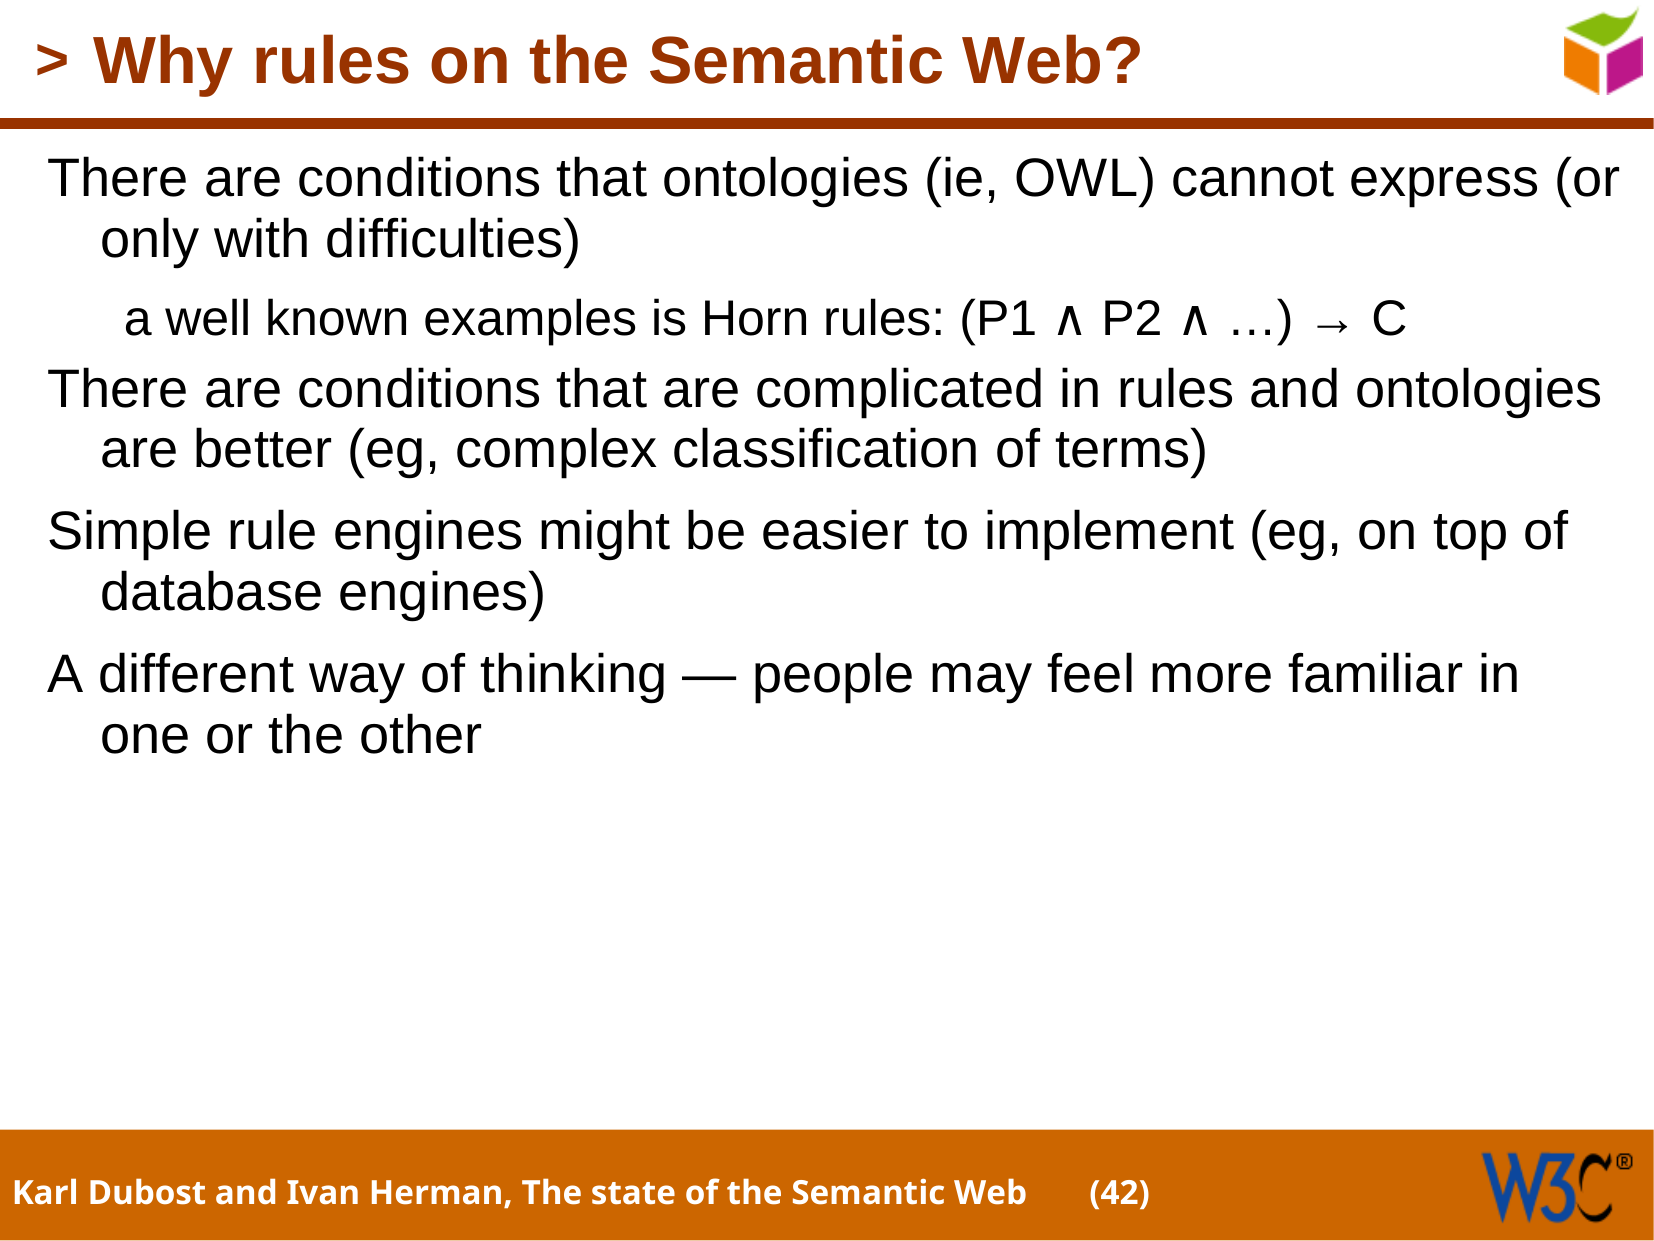

# Why rules on the Semantic Web?
There are conditions that ontologies (ie, OWL) cannot express (or only with difficulties)
a well known examples is Horn rules: (P1 ∧ P2 ∧ …) → C
There are conditions that are complicated in rules and ontologies are better (eg, complex classification of terms)
Simple rule engines might be easier to implement (eg, on top of database engines)
A different way of thinking — people may feel more familiar in one or the other